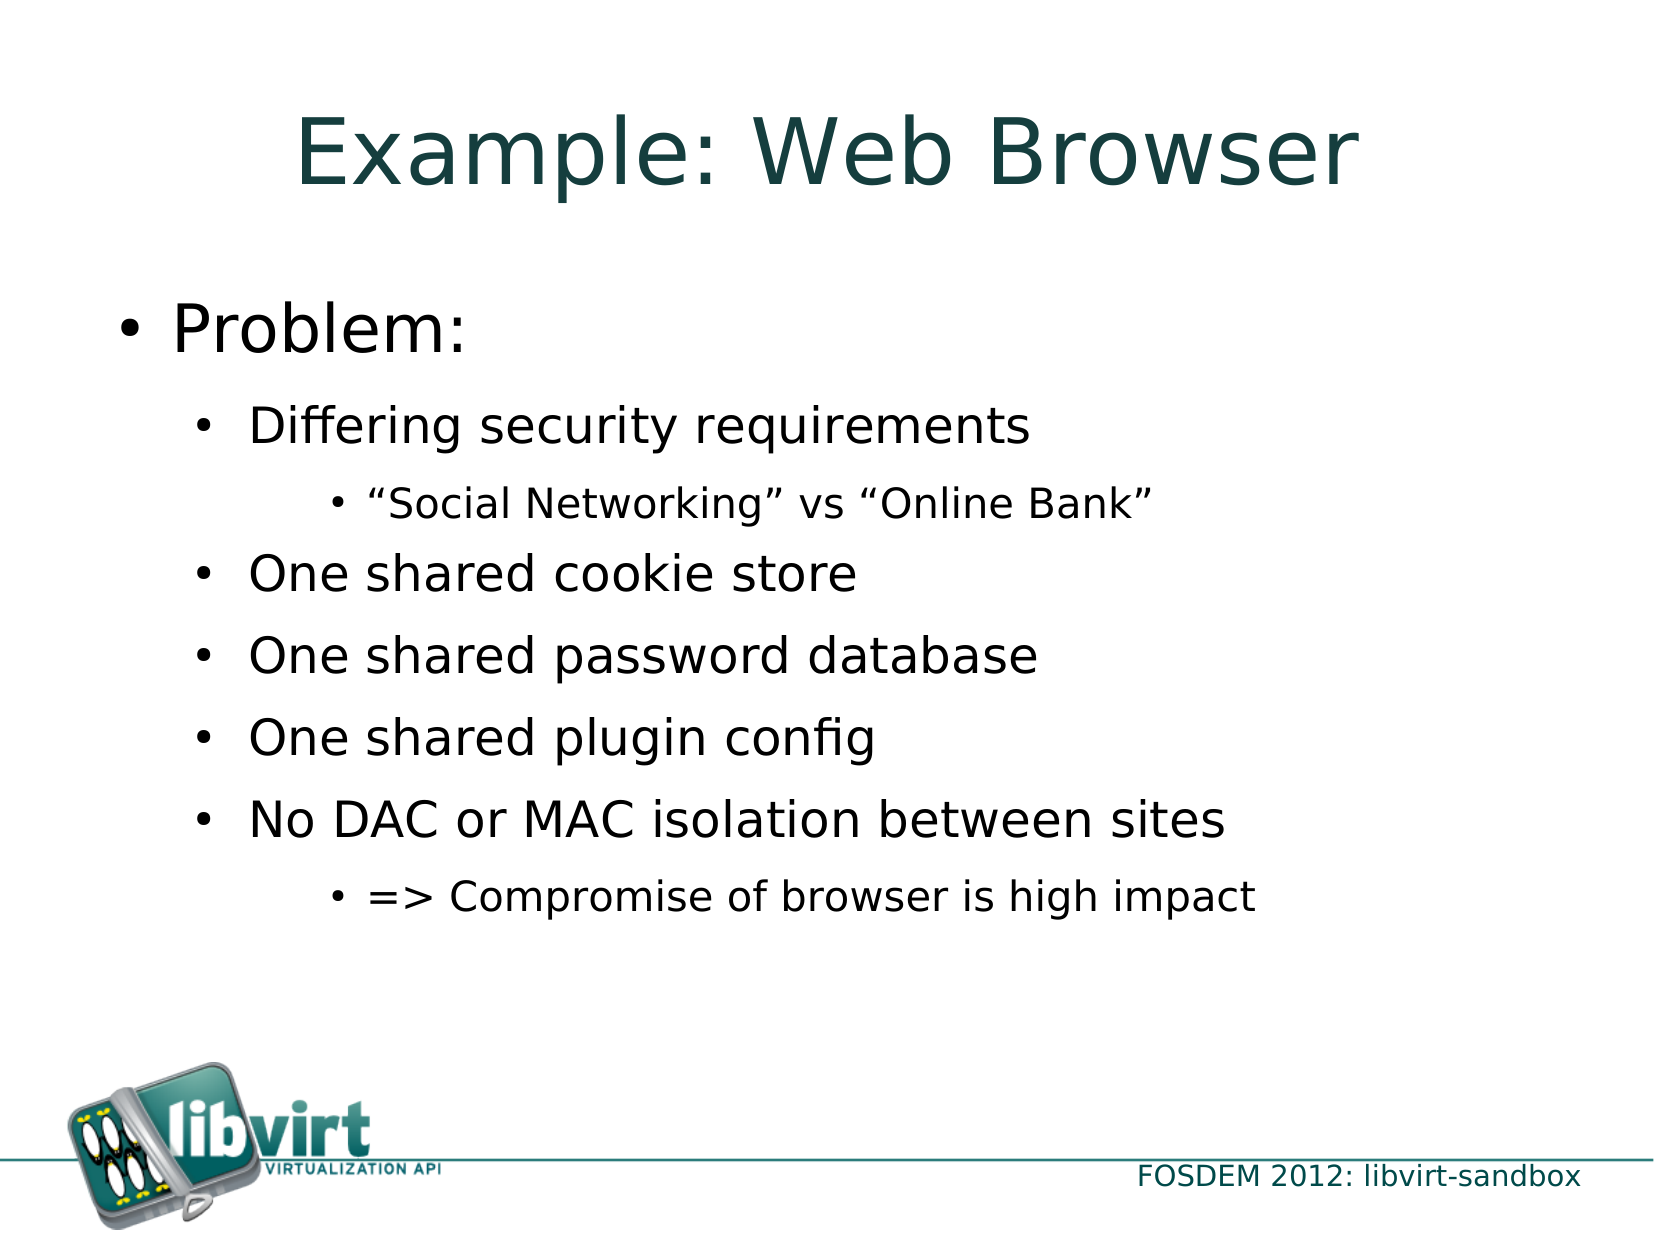

# Example: Web Browser
Problem:
Differing security requirements
“Social Networking” vs “Online Bank”
One shared cookie store
One shared password database
One shared plugin config
No DAC or MAC isolation between sites
=> Compromise of browser is high impact
FOSDEM 2012: libvirt-sandbox